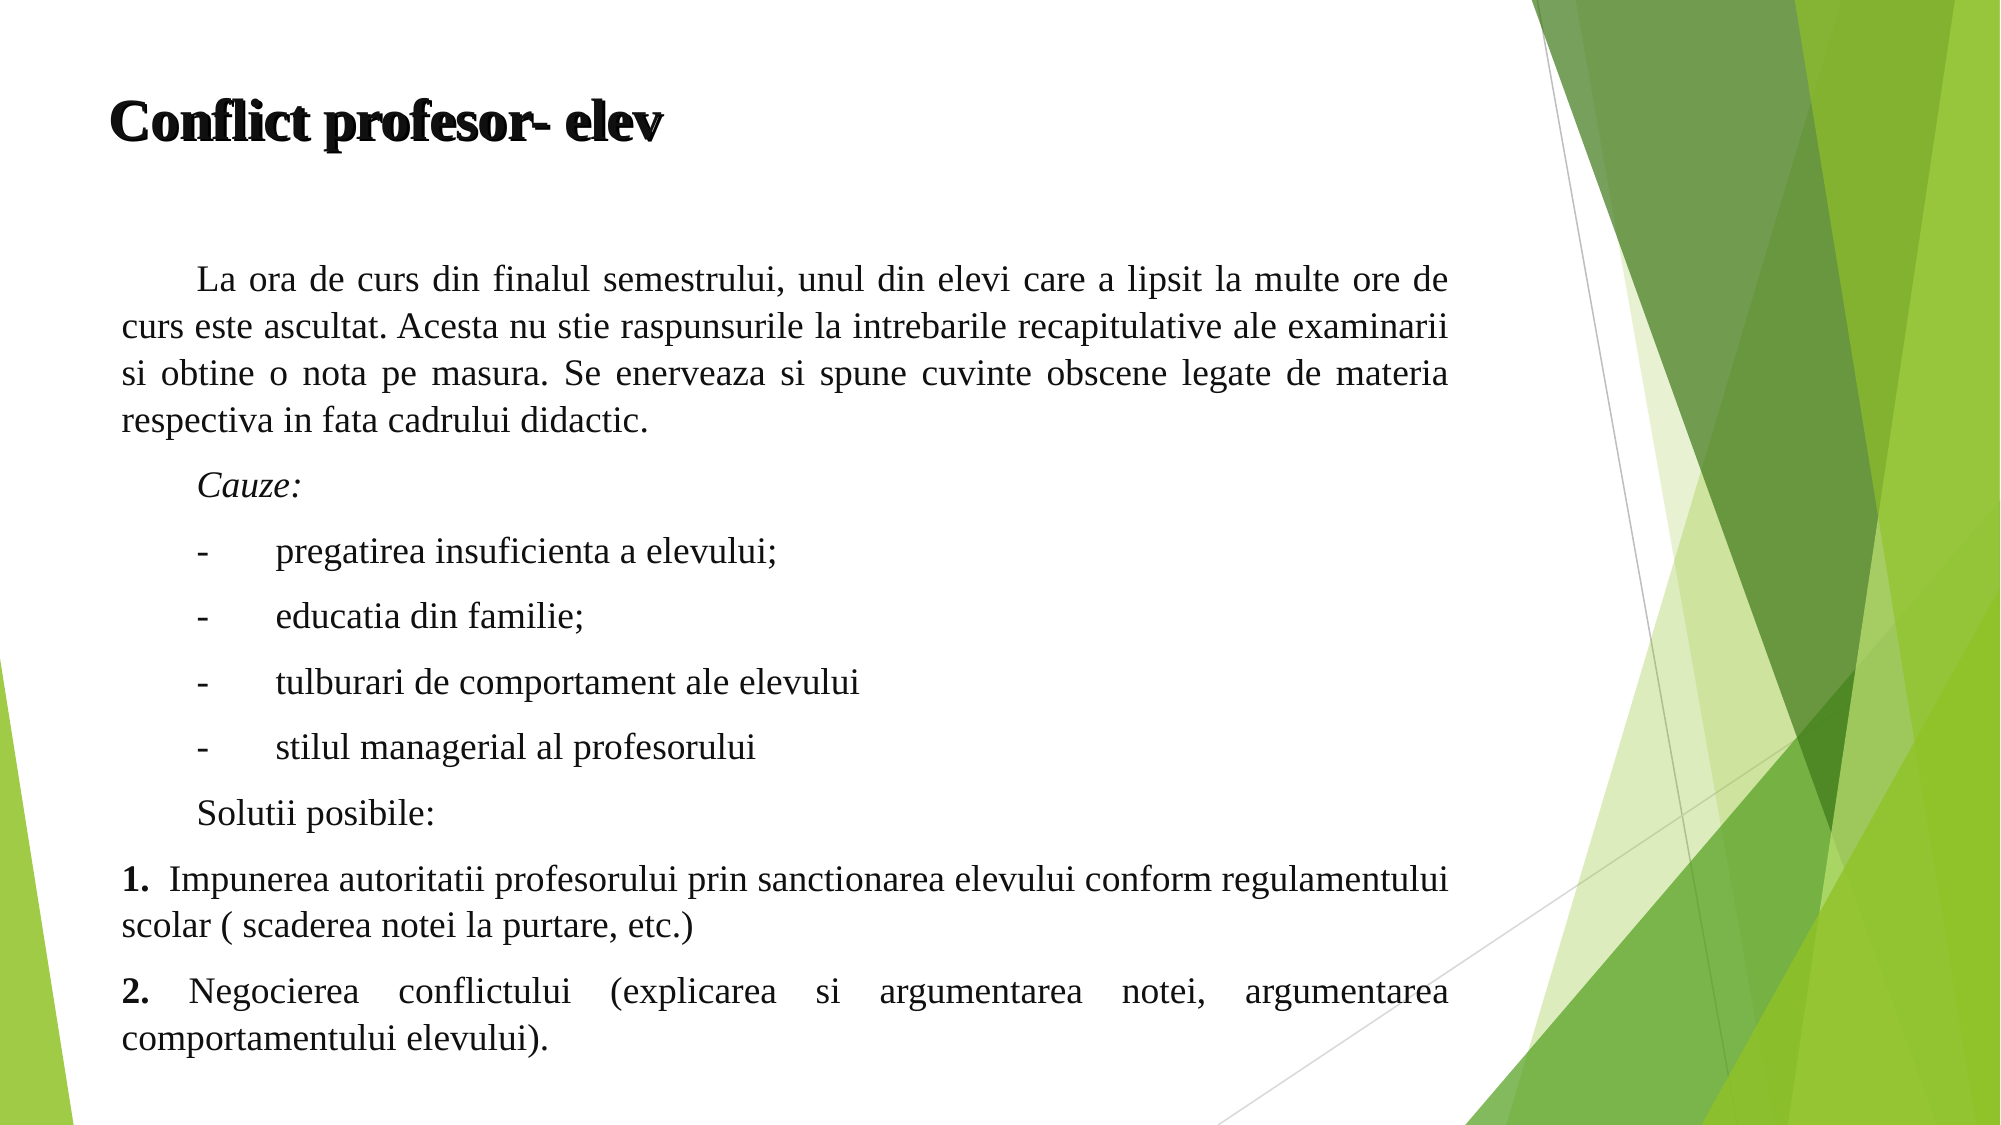

Conflict profesor- elev
La ora de curs din finalul semestrului, unul din elevi care a lipsit la multe ore de curs este ascultat. Acesta nu stie raspunsurile la intrebarile recapitulative ale examinarii si obtine o nota pe masura. Se enerveaza si spune cuvinte obscene legate de materia respectiva in fata cadrului didactic.
Cauze:
-       pregatirea insuficienta a elevului;
-       educatia din familie;
-       tulburari de comportament ale elevului
-       stilul managerial al profesorului
Solutii posibile:
1.  Impunerea autoritatii profesorului prin sanctionarea elevului conform regulamentului scolar ( scaderea notei la purtare, etc.)
2. Negocierea conflictului (explicarea si argumentarea notei, argumentarea comportamentului elevului).